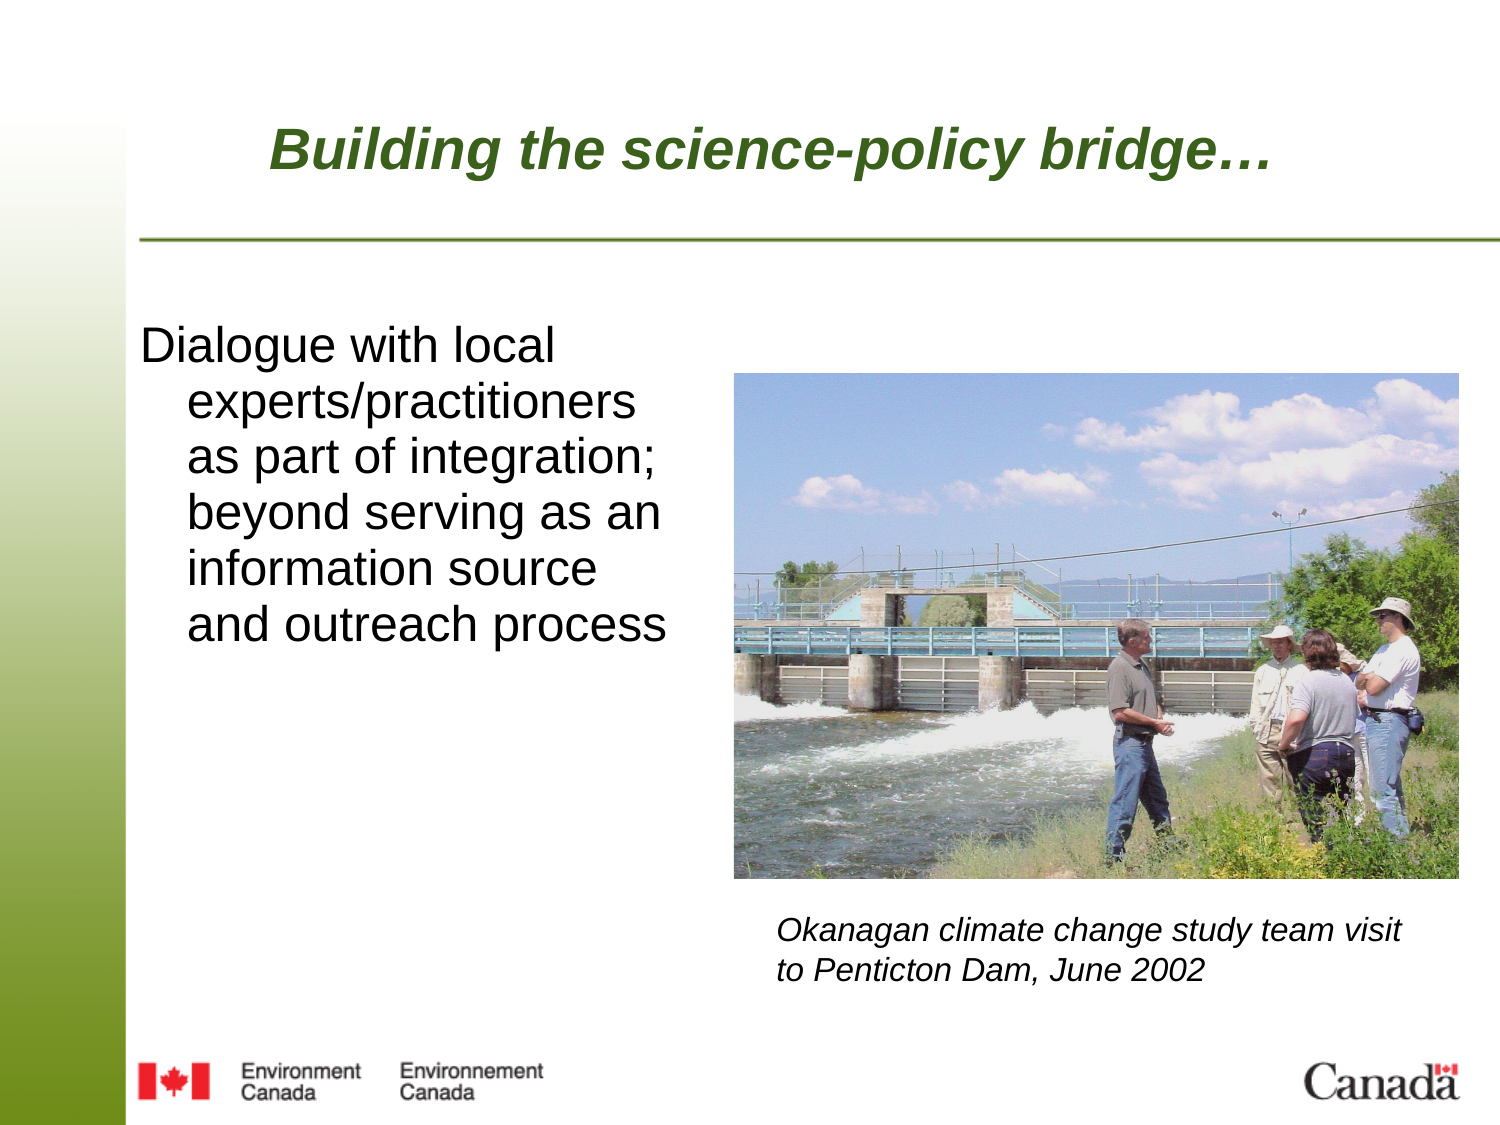

# Building the science-policy bridge…
Dialogue with local experts/practitioners as part of integration; beyond serving as an information source and outreach process
Okanagan climate change study team visit to Penticton Dam, June 2002